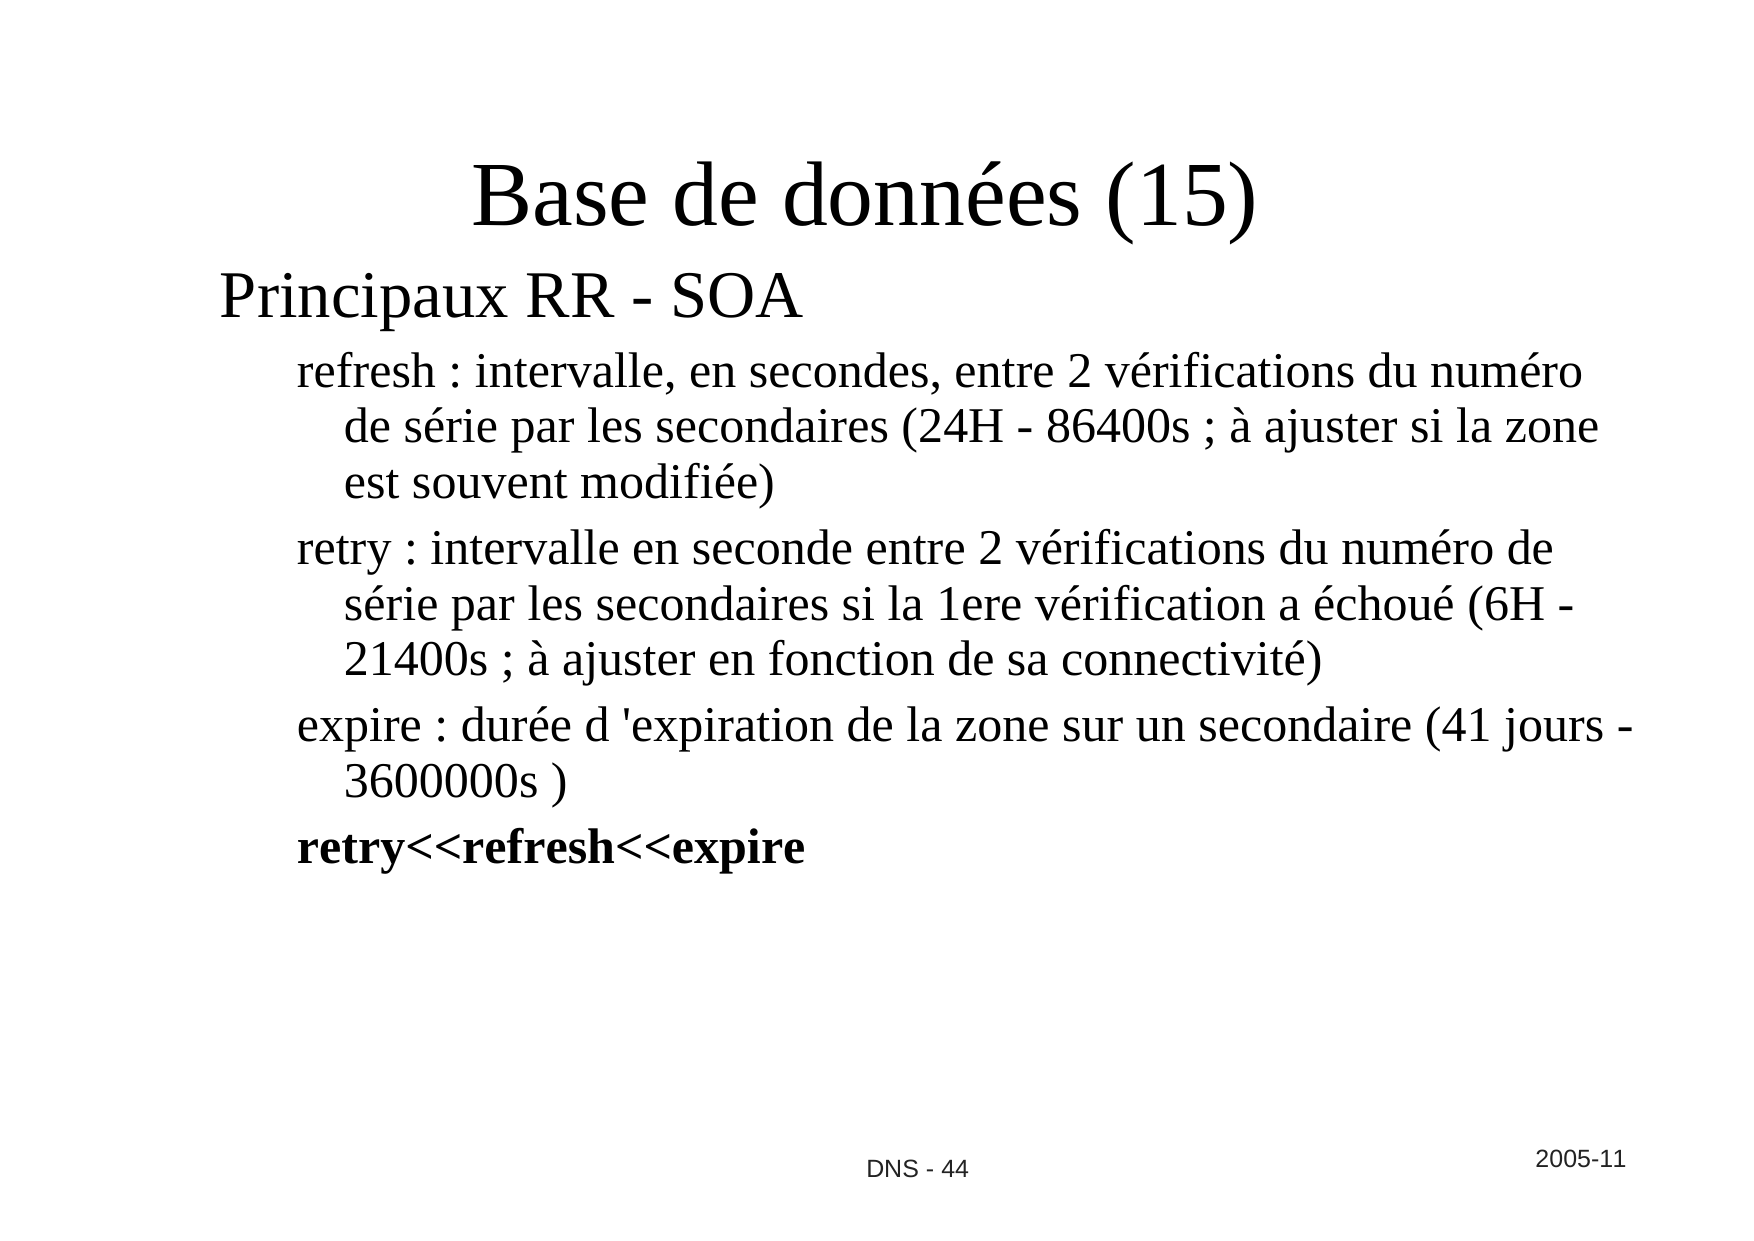

# Base de données (15)
Principaux RR - SOA
refresh : intervalle, en secondes, entre 2 vérifications du numéro de série par les secondaires (24H - 86400s ; à ajuster si la zone est souvent modifiée)
retry : intervalle en seconde entre 2 vérifications du numéro de série par les secondaires si la 1ere vérification a échoué (6H - 21400s ; à ajuster en fonction de sa connectivité)
expire : durée d 'expiration de la zone sur un secondaire (41 jours -3600000s )
retry<<refresh<<expire